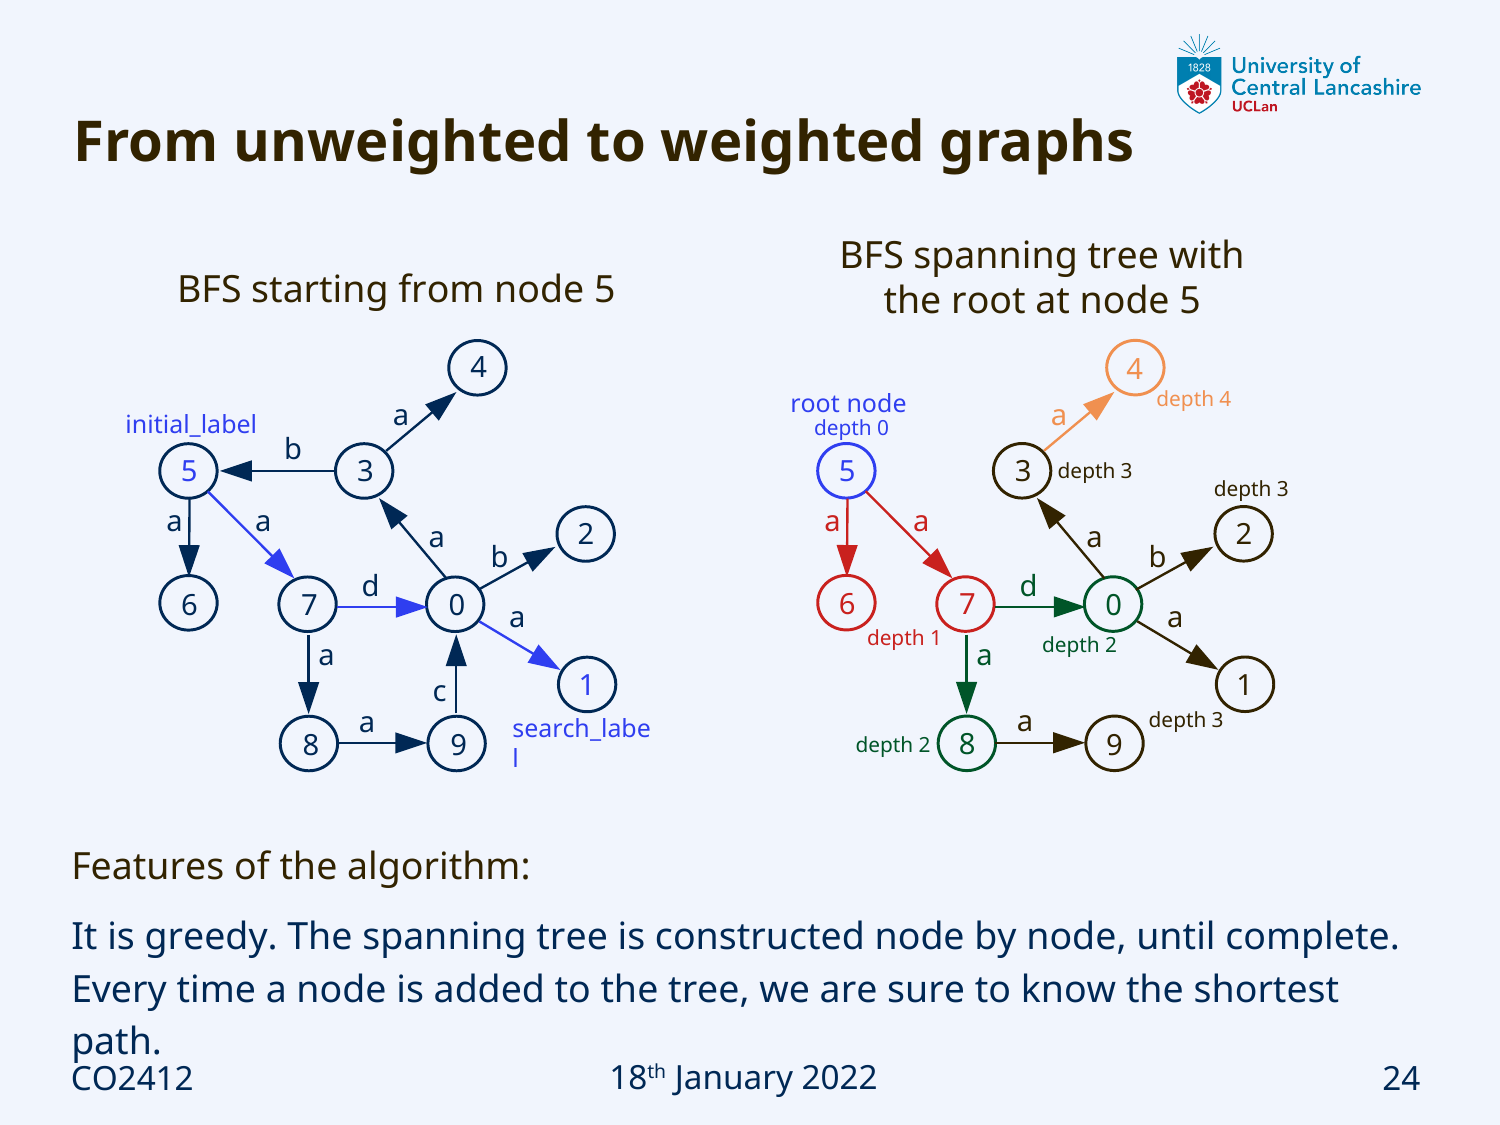

# From unweighted to weighted graphs
BFS spanning tree with the root at node 5
BFS starting from node 5
4
4
depth 4
root node
a
a
initial_label
depth 0
b
5
3
5
3
depth 3
depth 3
a
a
a
a
2
2
a
a
b
b
d
d
6
7
6
7
0
0
a
a
depth 1
depth 2
a
a
1
1
c
a
a
depth 3
search_label
8
9
8
9
depth 2
Features of the algorithm:
It is greedy. The spanning tree is constructed node by node, until complete.
Every time a node is added to the tree, we are sure to know the shortest path.